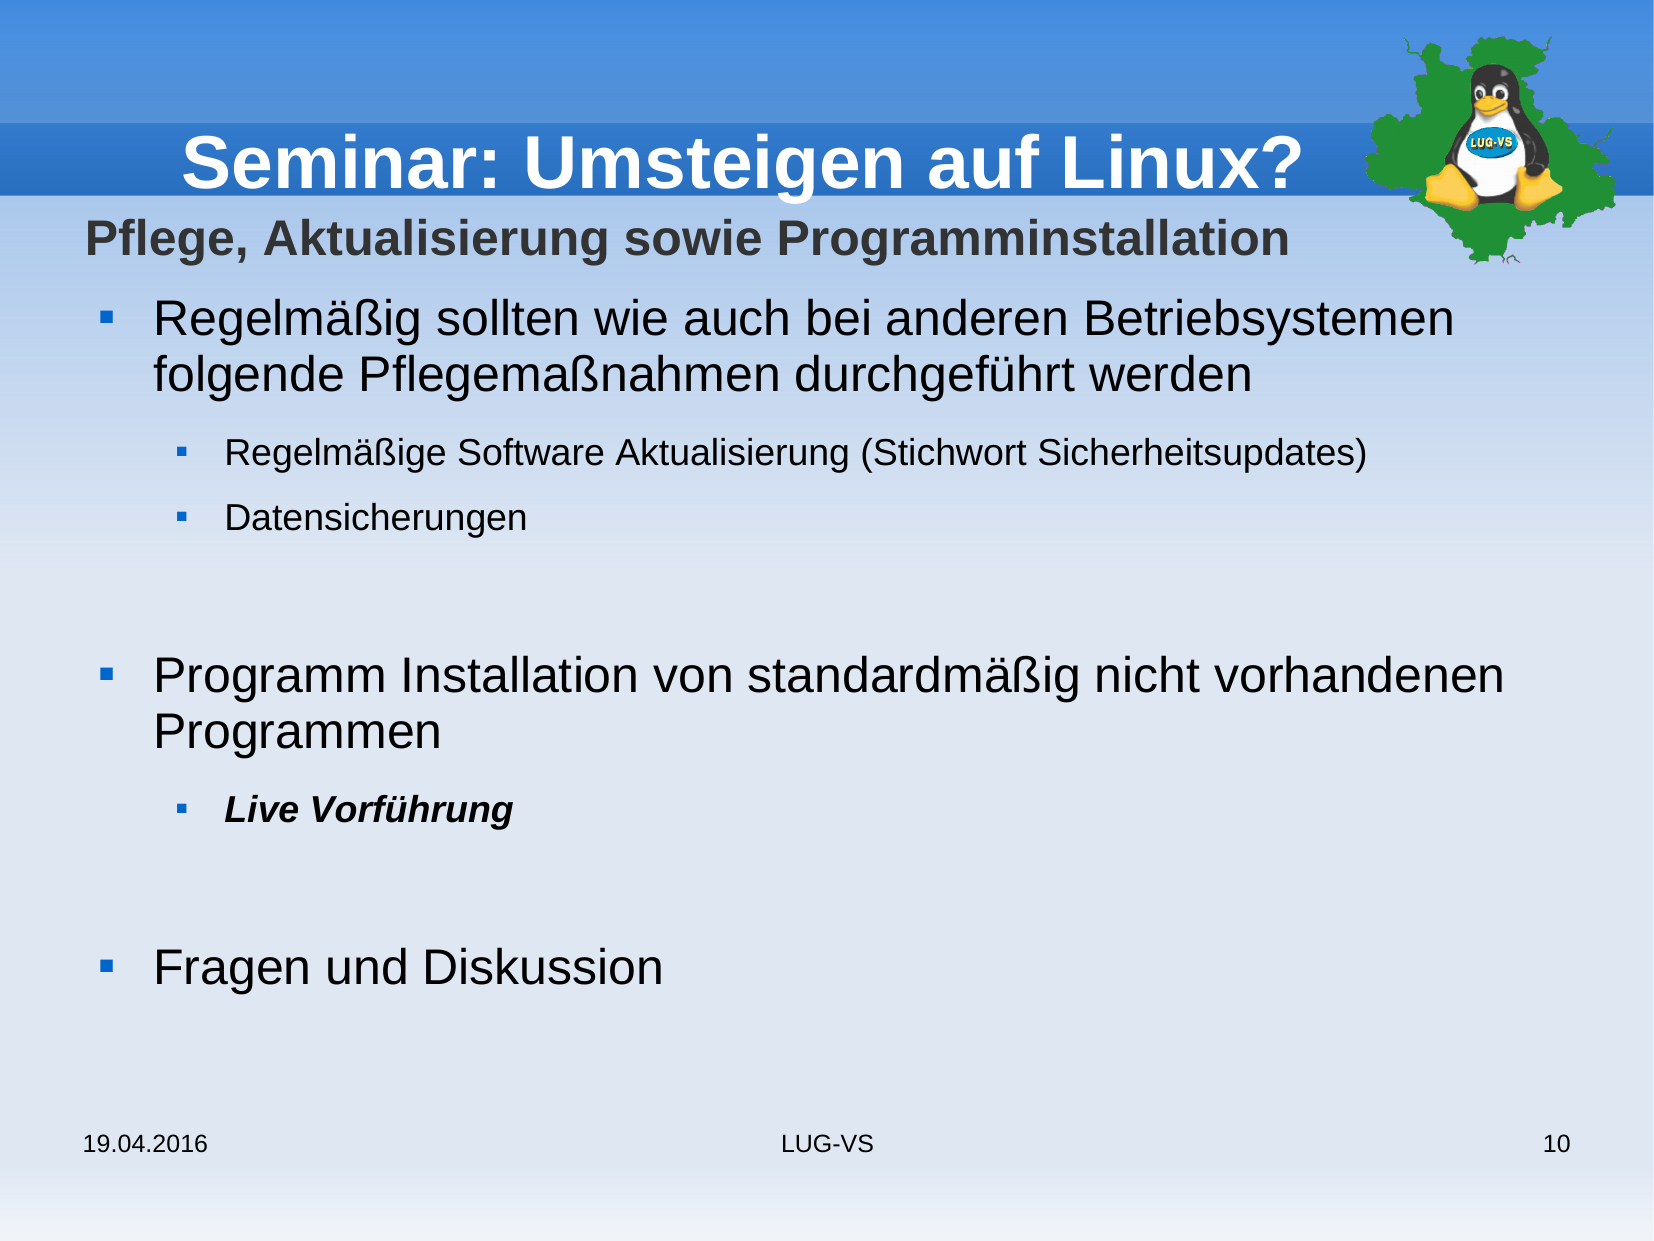

Seminar: Umsteigen auf Linux?
Pflege, Aktualisierung sowie Programminstallation
# Regelmäßig sollten wie auch bei anderen Betriebsystemen folgende Pflegemaßnahmen durchgeführt werden
Regelmäßige Software Aktualisierung (Stichwort Sicherheitsupdates)
Datensicherungen
Programm Installation von standardmäßig nicht vorhandenen Programmen
Live Vorführung
Fragen und Diskussion
19.04.2016
LUG-VS
10